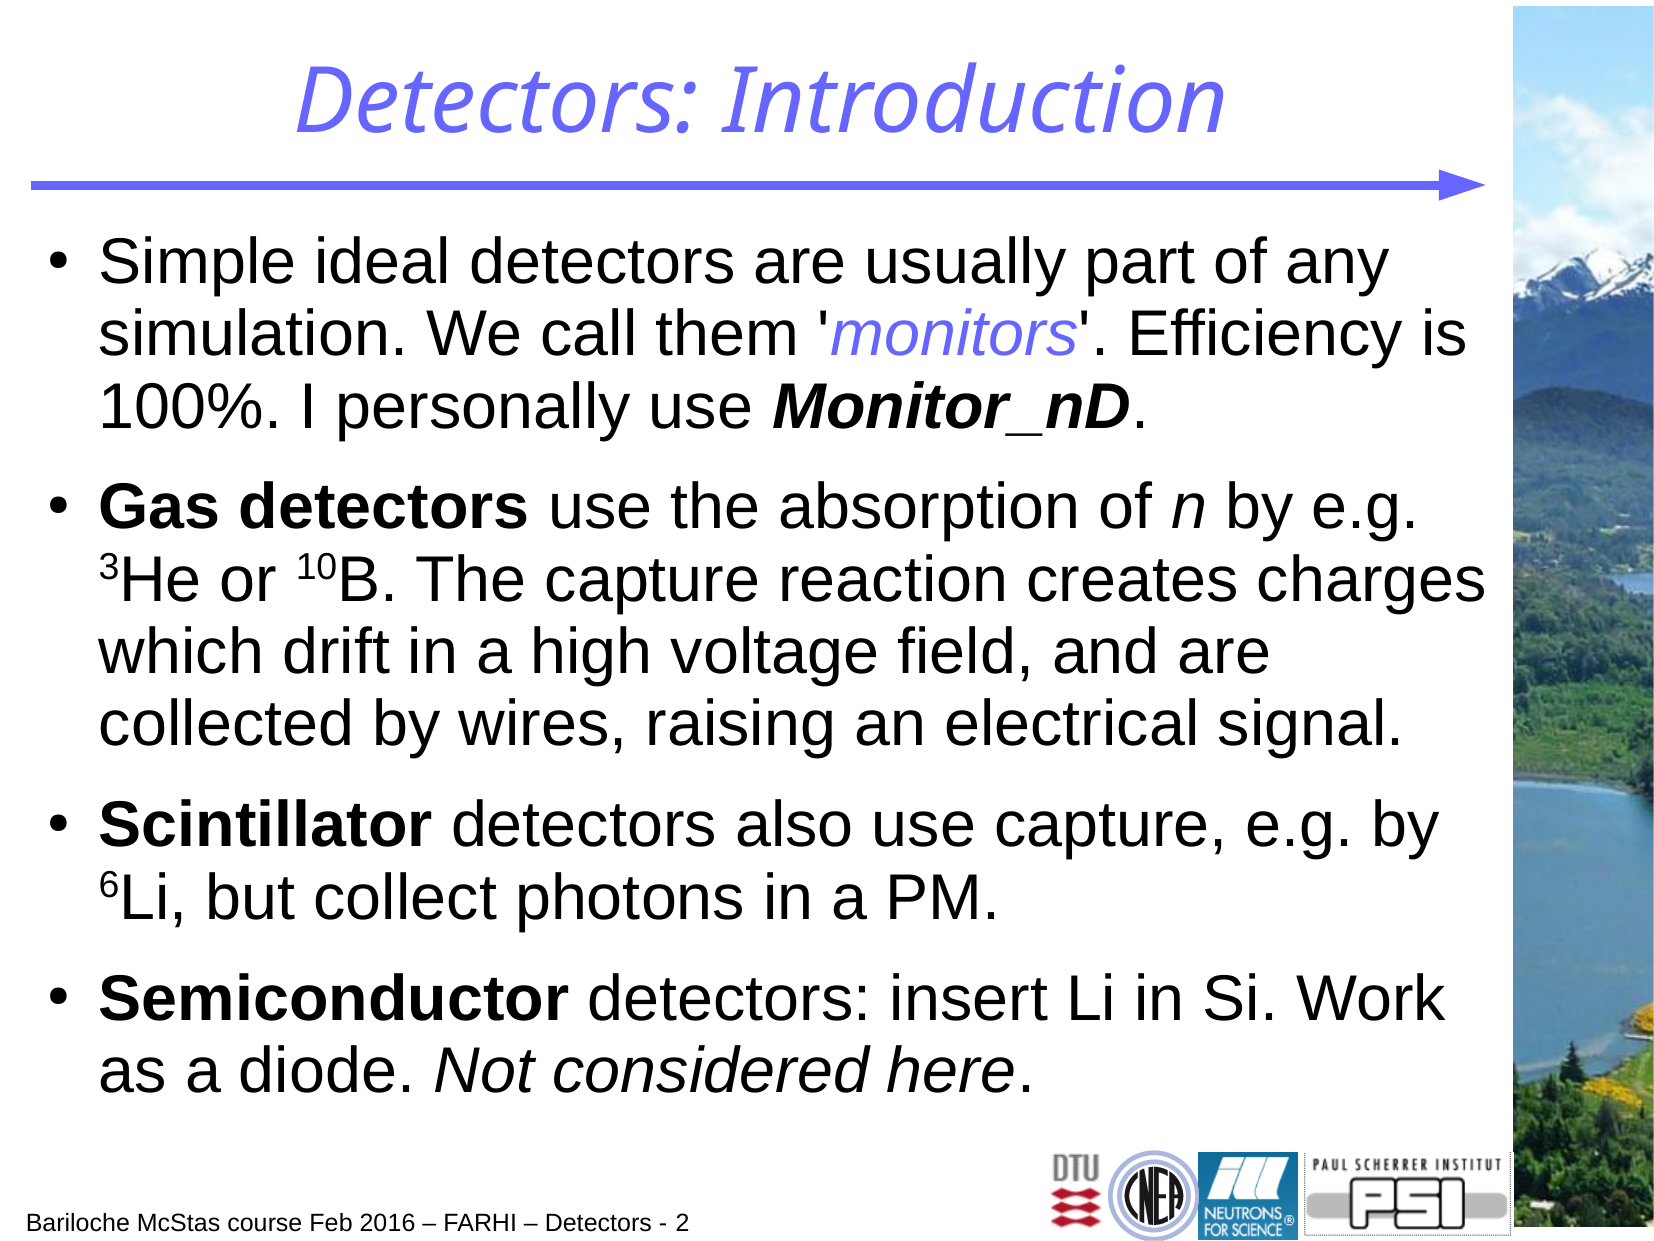

# Detectors: Introduction
Simple ideal detectors are usually part of any simulation. We call them 'monitors'. Efficiency is 100%. I personally use Monitor_nD.
Gas detectors use the absorption of n by e.g. 3He or 10B. The capture reaction creates charges which drift in a high voltage field, and are collected by wires, raising an electrical signal.
Scintillator detectors also use capture, e.g. by 6Li, but collect photons in a PM.
Semiconductor detectors: insert Li in Si. Work as a diode. Not considered here.